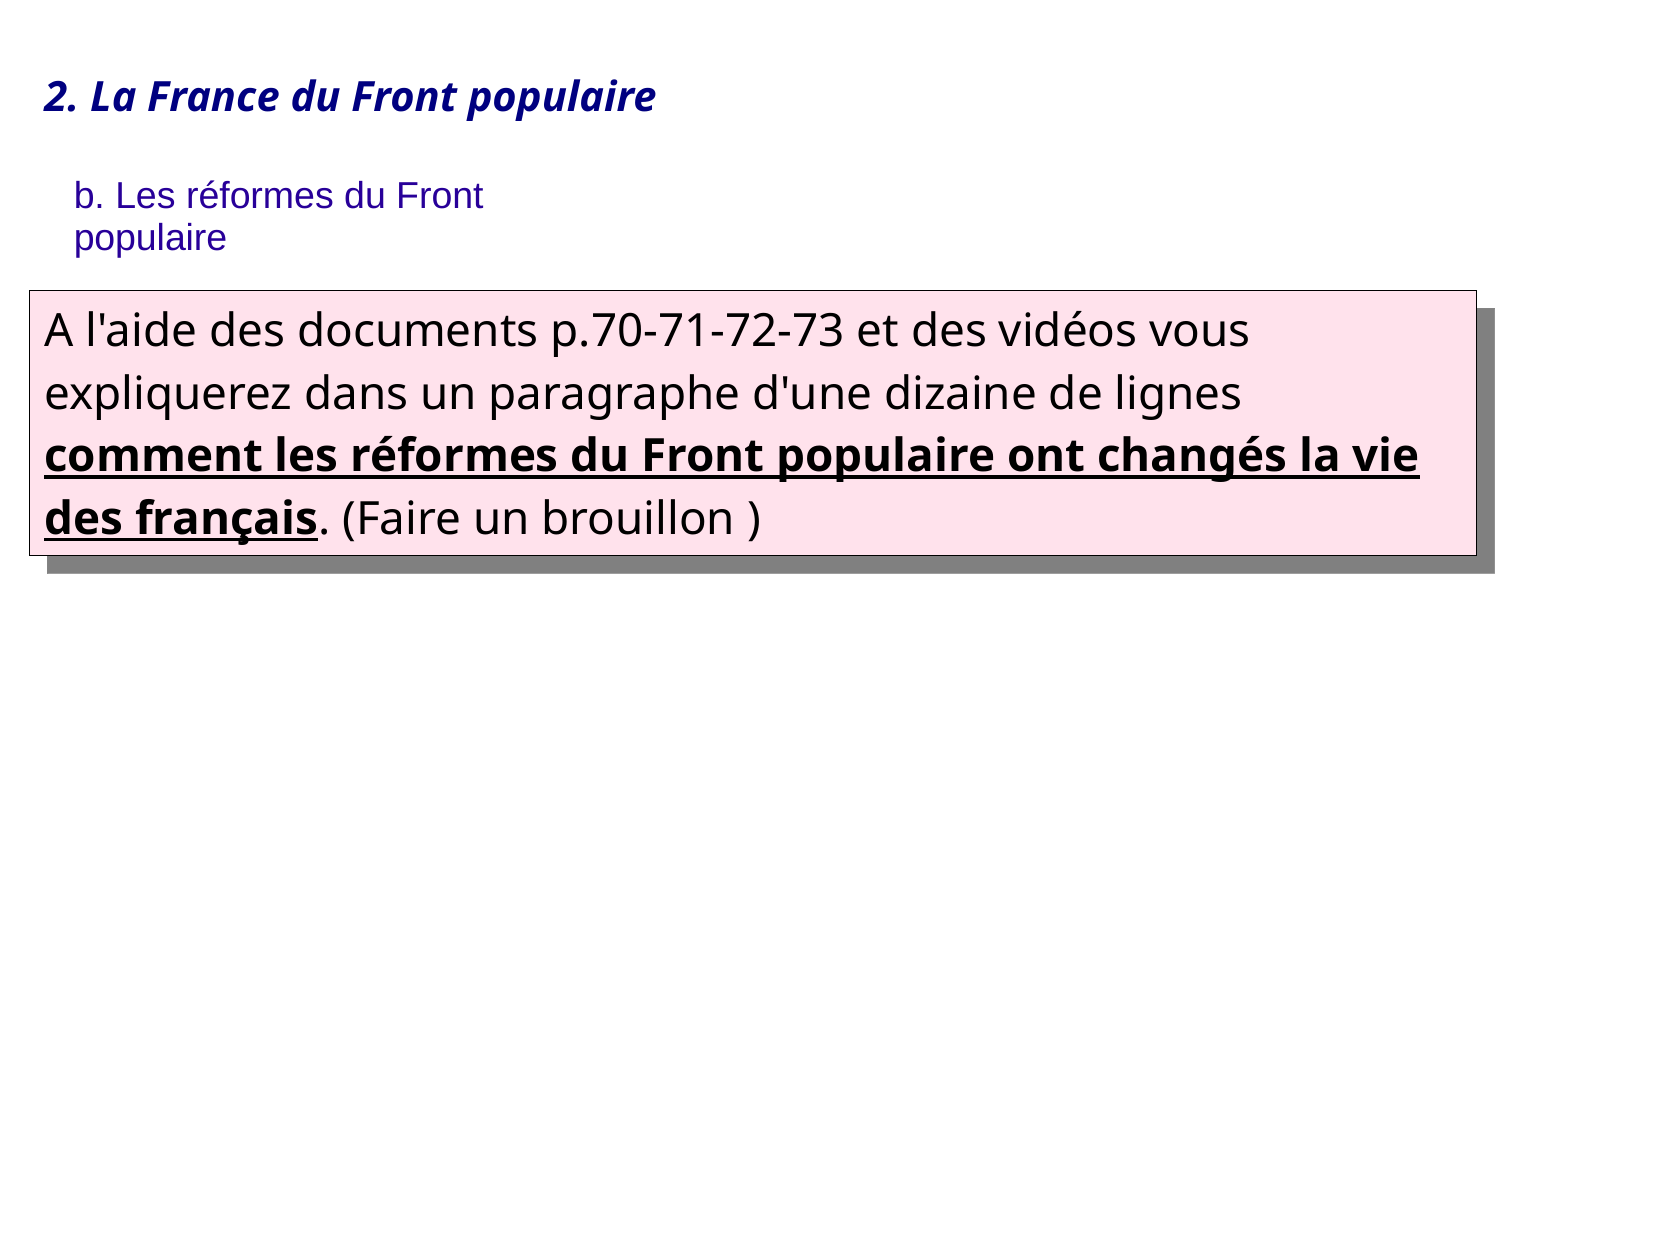

2. La France du Front populaire
b. Les réformes du Front populaire
A l'aide des documents p.70-71-72-73 et des vidéos vous expliquerez dans un paragraphe d'une dizaine de lignes comment les réformes du Front populaire ont changés la vie des français. (Faire un brouillon )